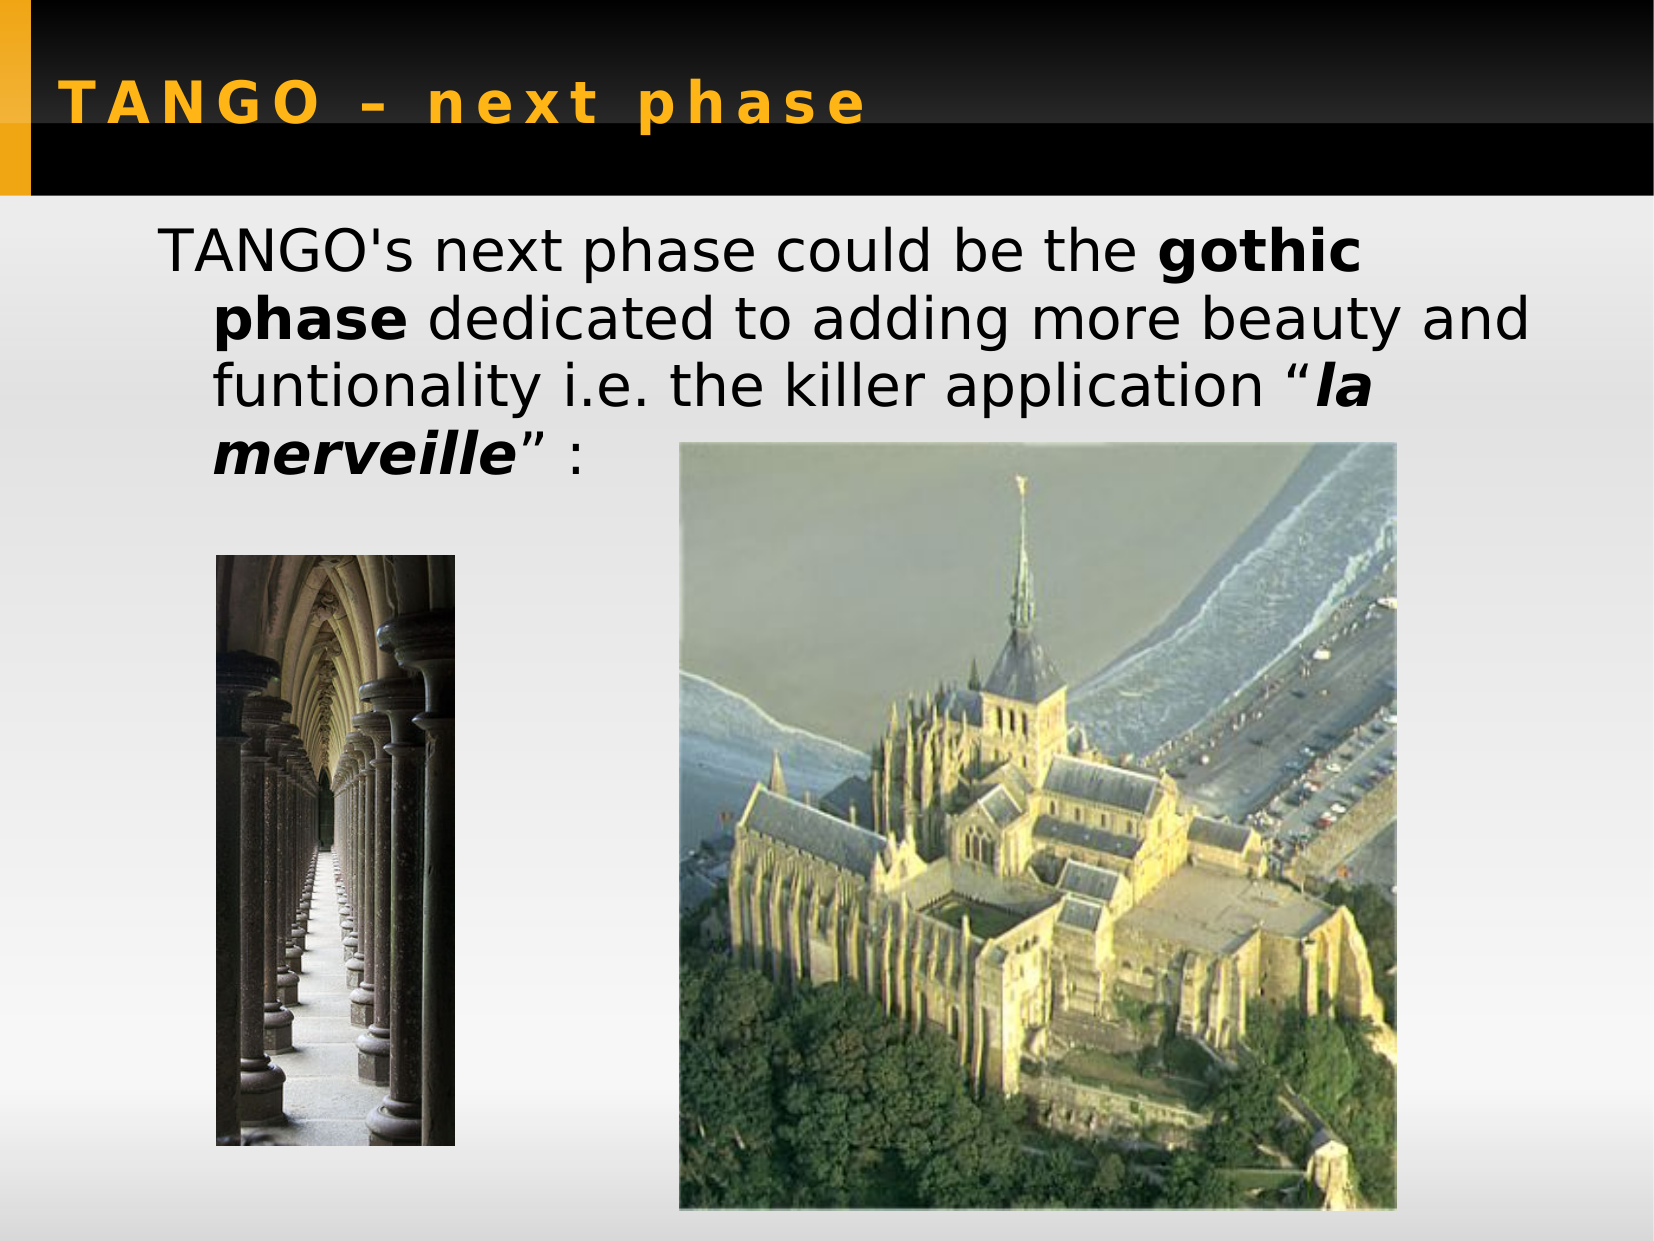

# TANGO – next phase
TANGO's next phase could be the gothic phase dedicated to adding more beauty and funtionality i.e. the killer application “la merveille” :